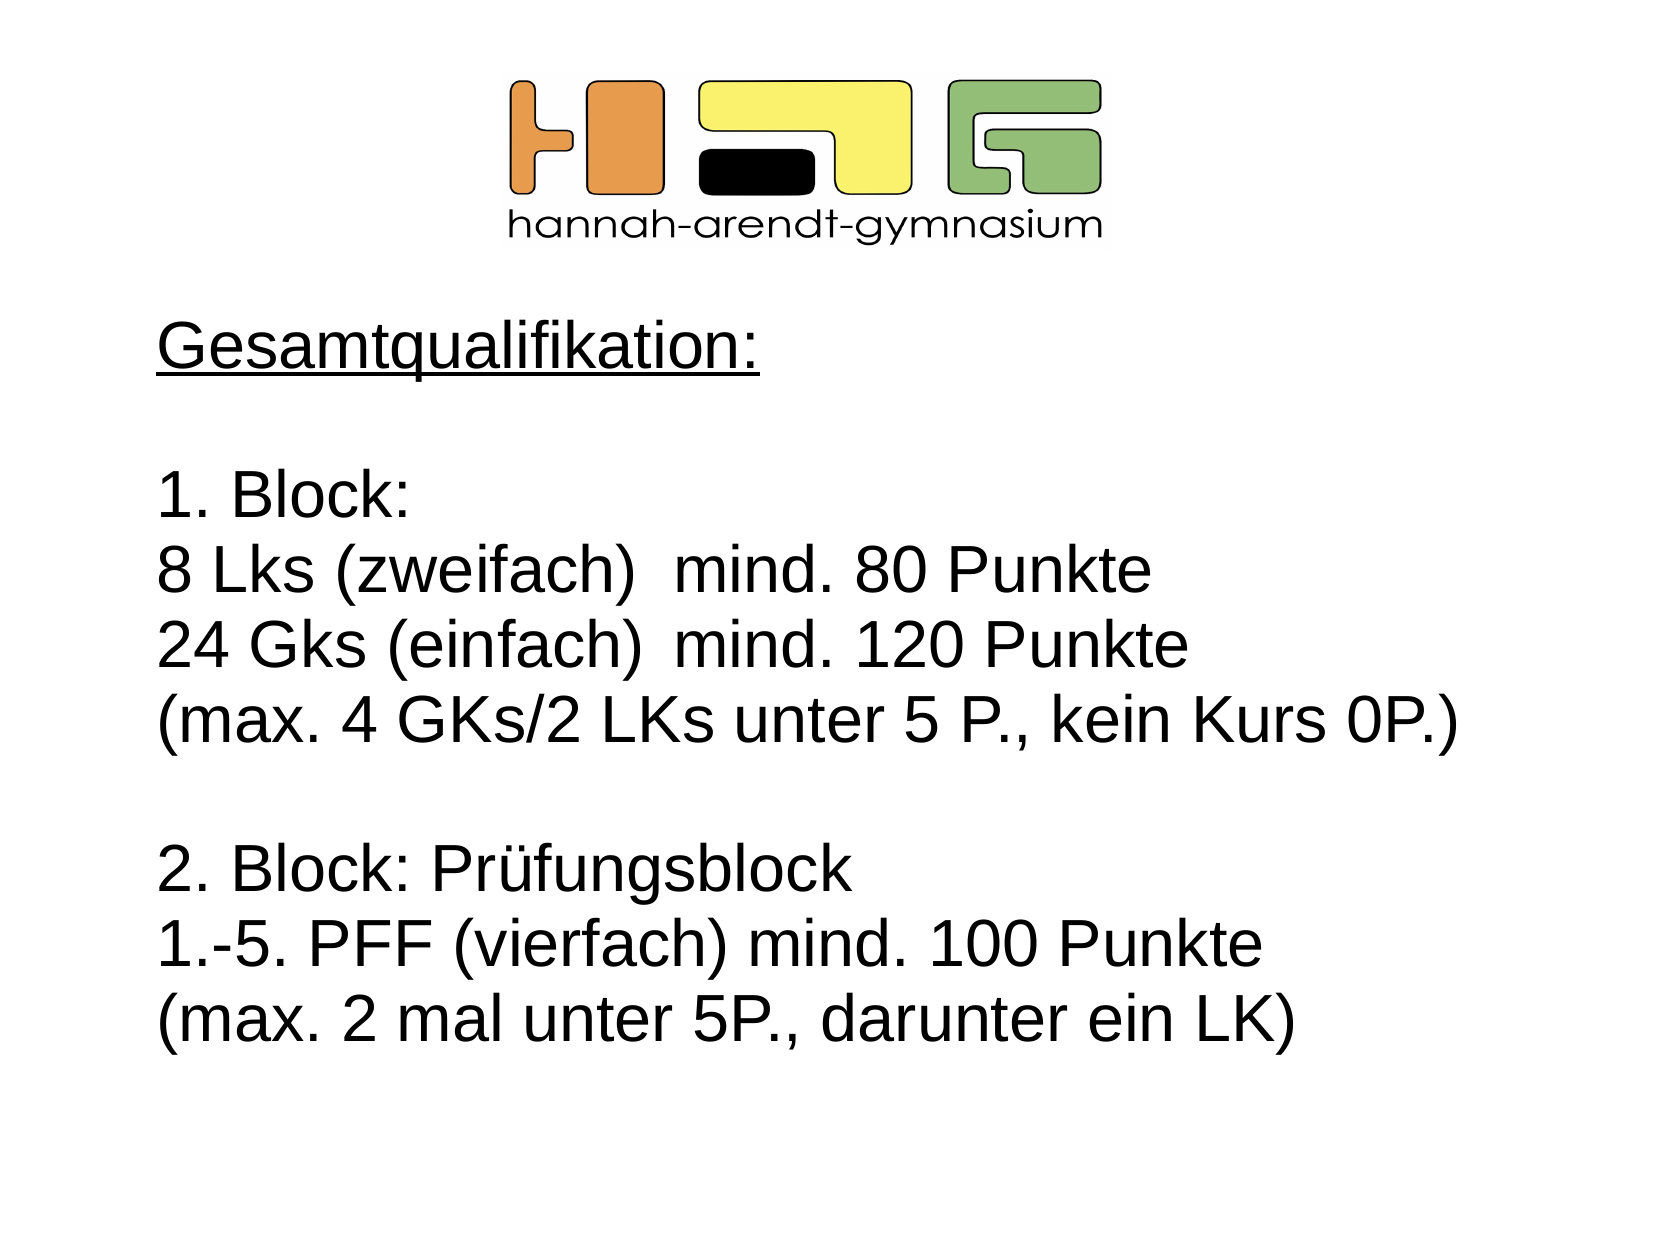

#
Gesamtqualifikation:
1. Block:
8 Lks (zweifach)	mind. 80 Punkte
24 Gks (einfach)	mind. 120 Punkte
(max. 4 GKs/2 LKs unter 5 P., kein Kurs 0P.)
2. Block: Prüfungsblock
1.-5. PFF (vierfach)	mind. 100 Punkte
(max. 2 mal unter 5P., darunter ein LK)